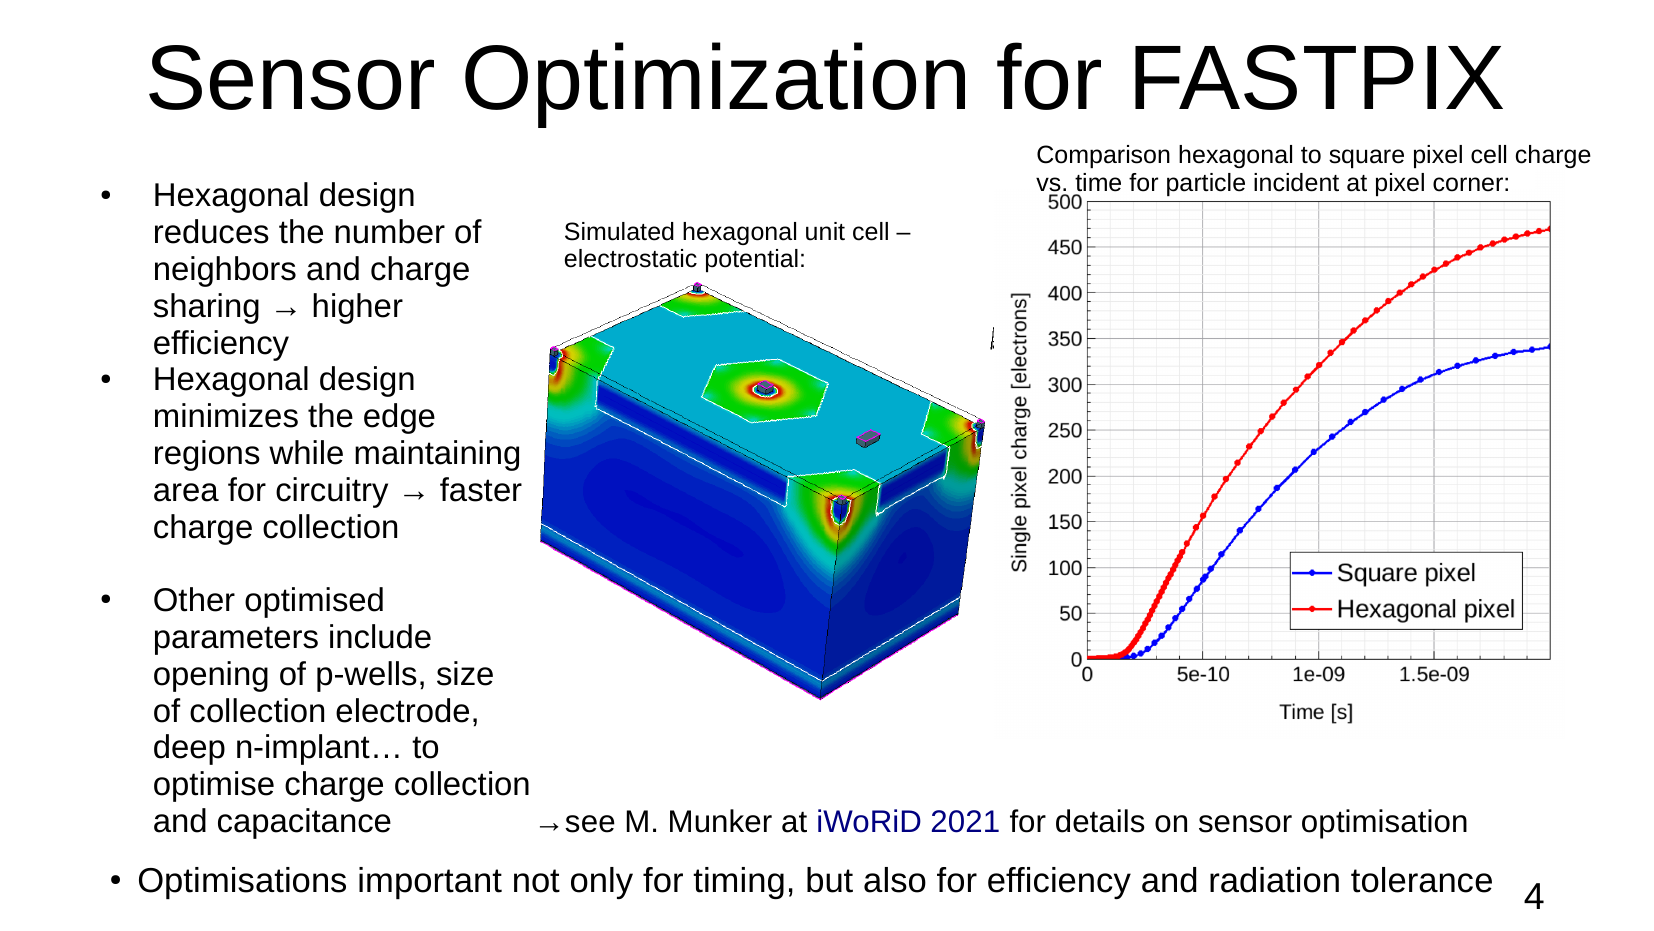

Sensor Optimization for FASTPIX
Comparison hexagonal to square pixel cell charge vs. time for particle incident at pixel corner:
# Hexagonal design reduces the number of neighbors and charge sharing → higher efficiency
Hexagonal design minimizes the edge regions while maintaining area for circuitry → faster charge collection
Other optimised parameters include opening of p-wells, size of collection electrode, deep n-implant… to optimise charge collection and capacitance
Simulated hexagonal unit cell –
electrostatic potential:
→see M. Munker at iWoRiD 2021 for details on sensor optimisation
Optimisations important not only for timing, but also for efficiency and radiation tolerance